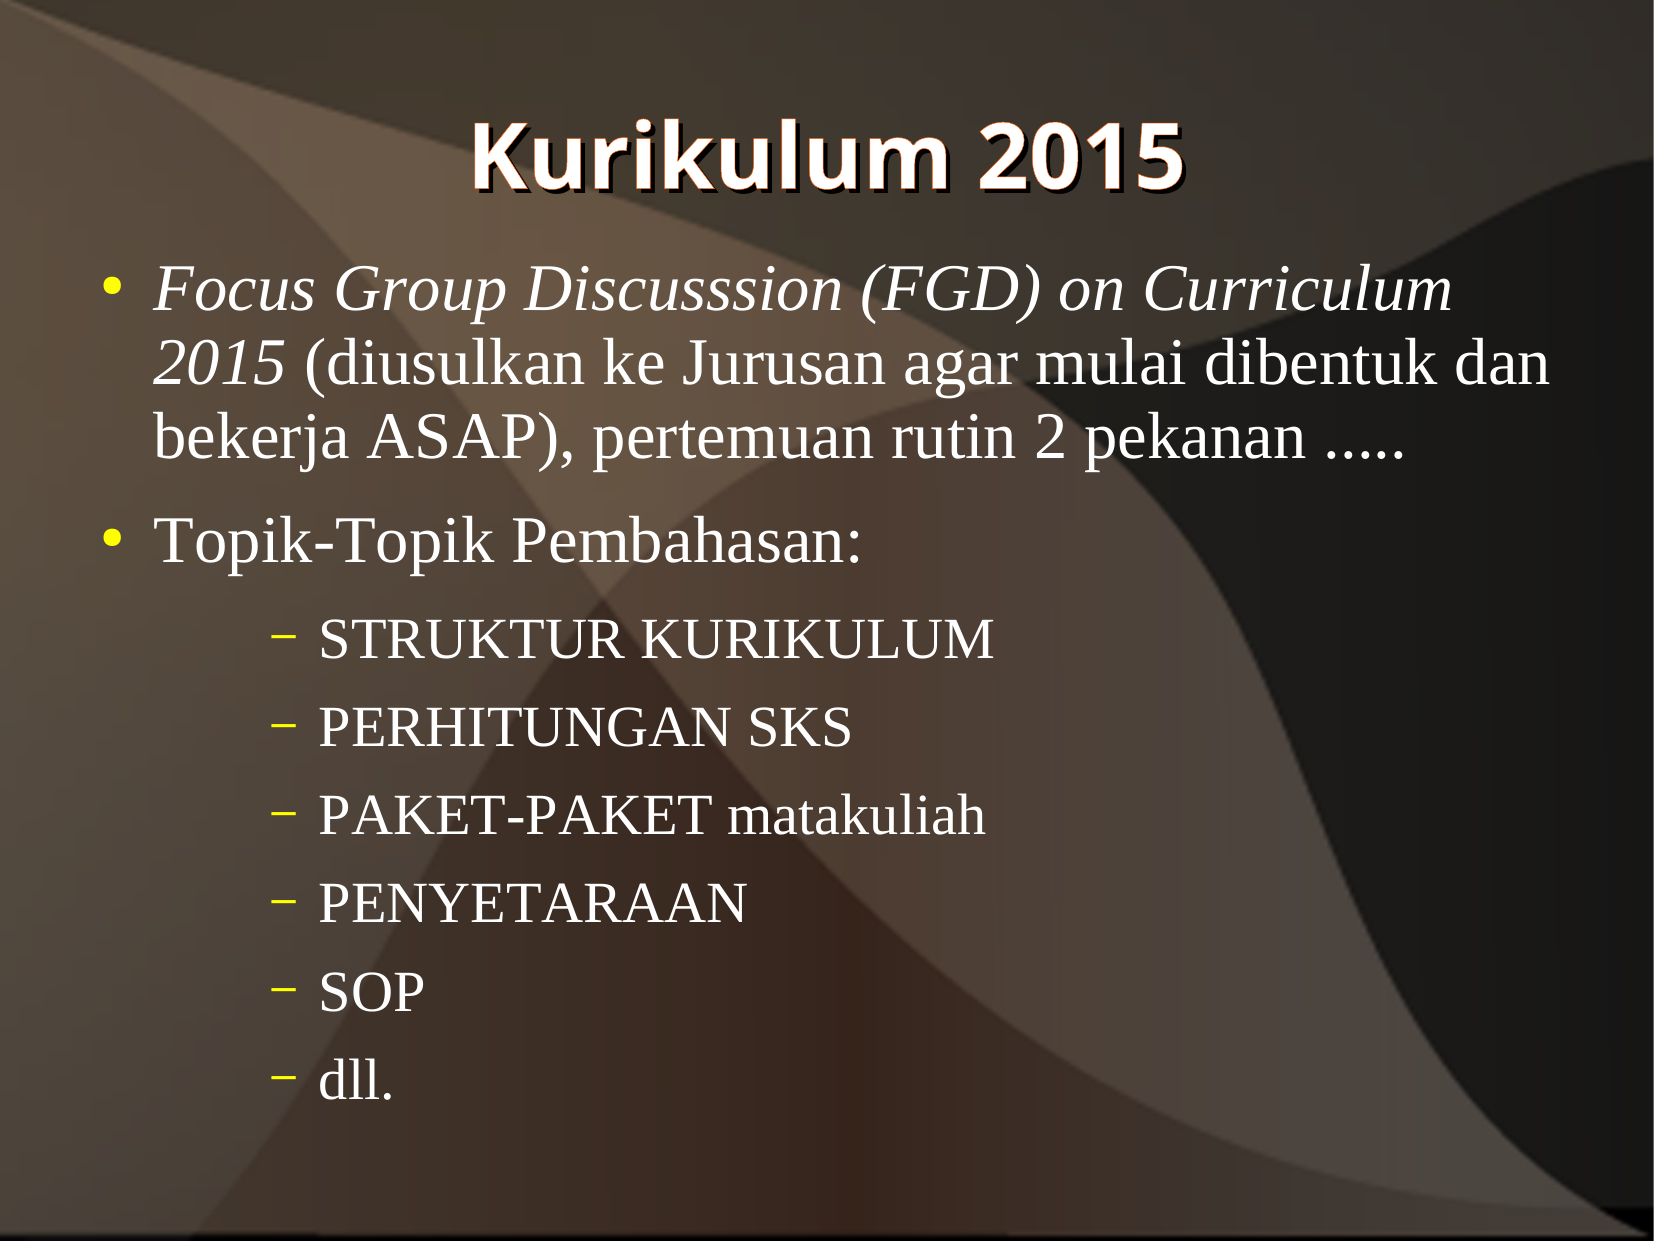

Kurikulum 2015
# Focus Group Discusssion (FGD) on Curriculum 2015 (diusulkan ke Jurusan agar mulai dibentuk dan bekerja ASAP), pertemuan rutin 2 pekanan .....
Topik-Topik Pembahasan:
STRUKTUR KURIKULUM
PERHITUNGAN SKS
PAKET-PAKET matakuliah
PENYETARAAN
SOP
dll.